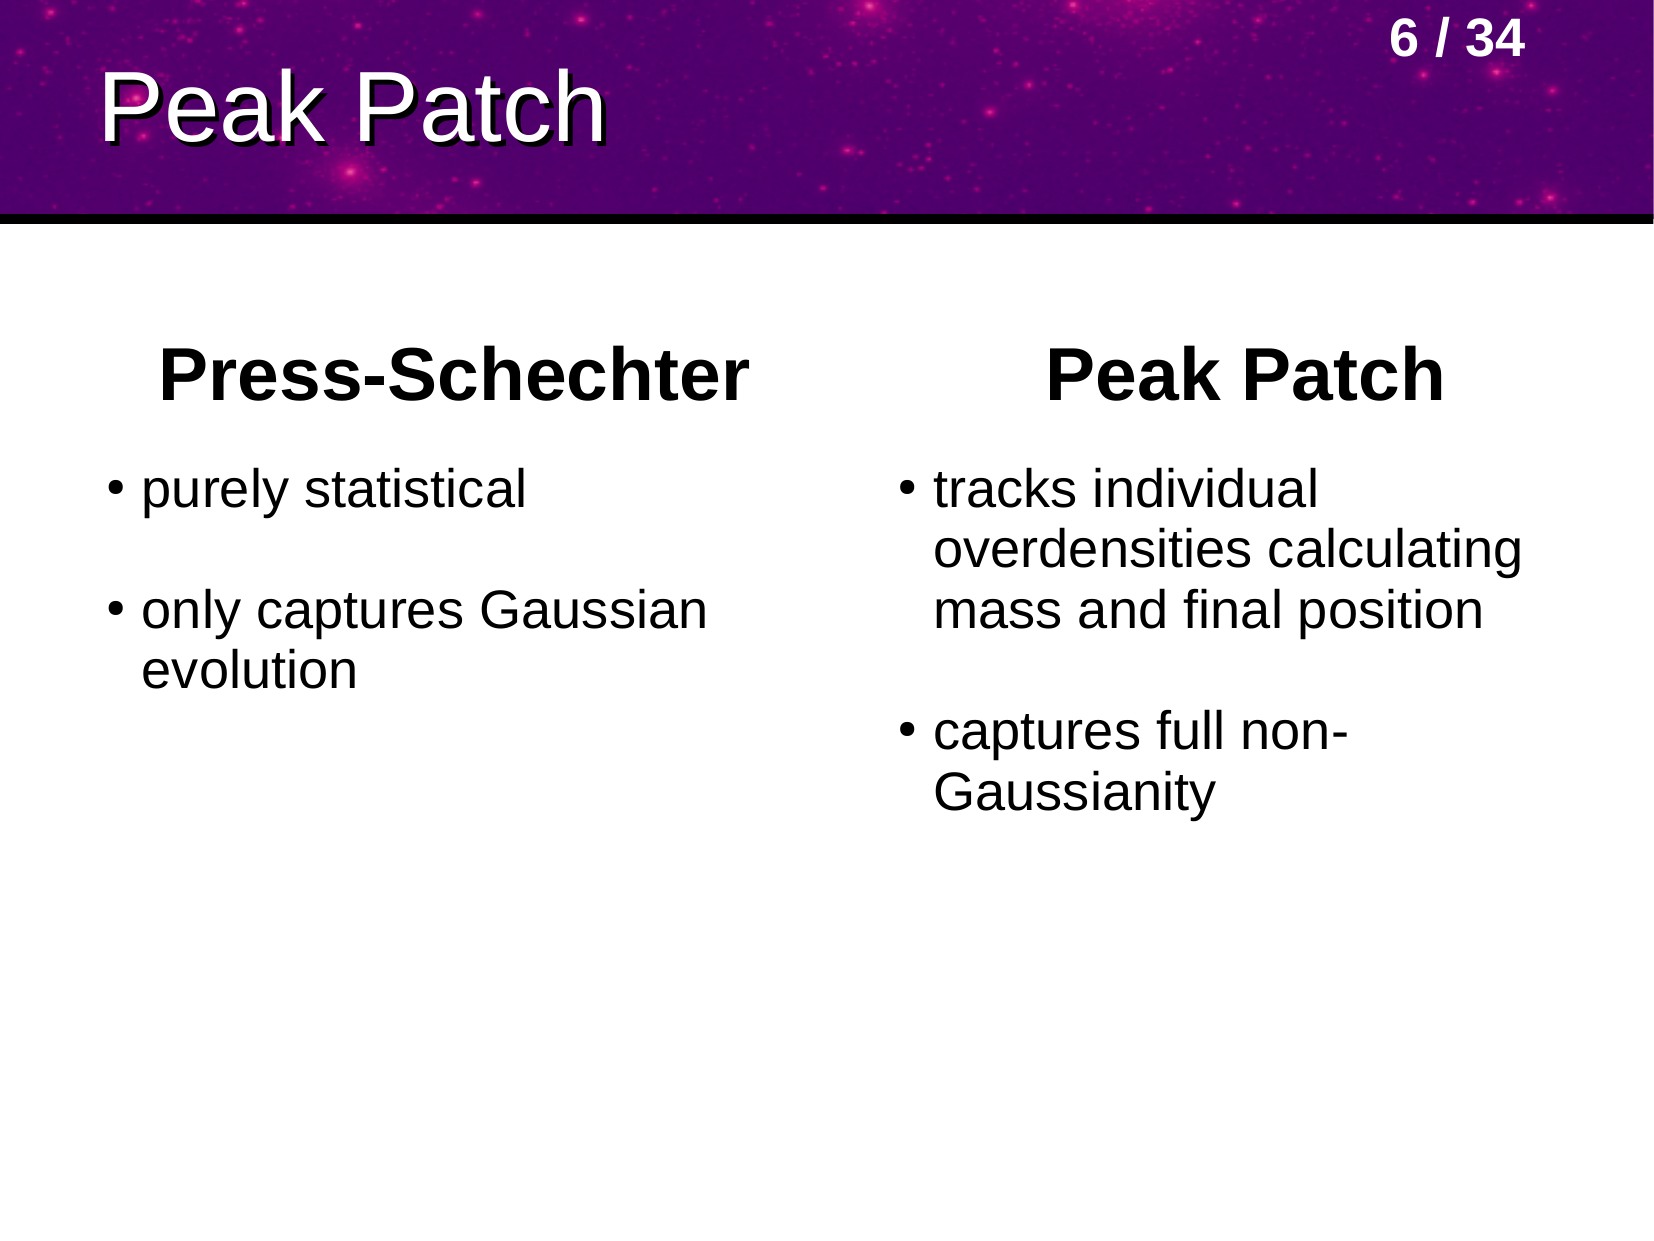

Peak Patch
Press-Schechter
purely statistical
only captures Gaussian evolution
Peak Patch
tracks individual overdensities calculating mass and final position
captures full non-Gaussianity